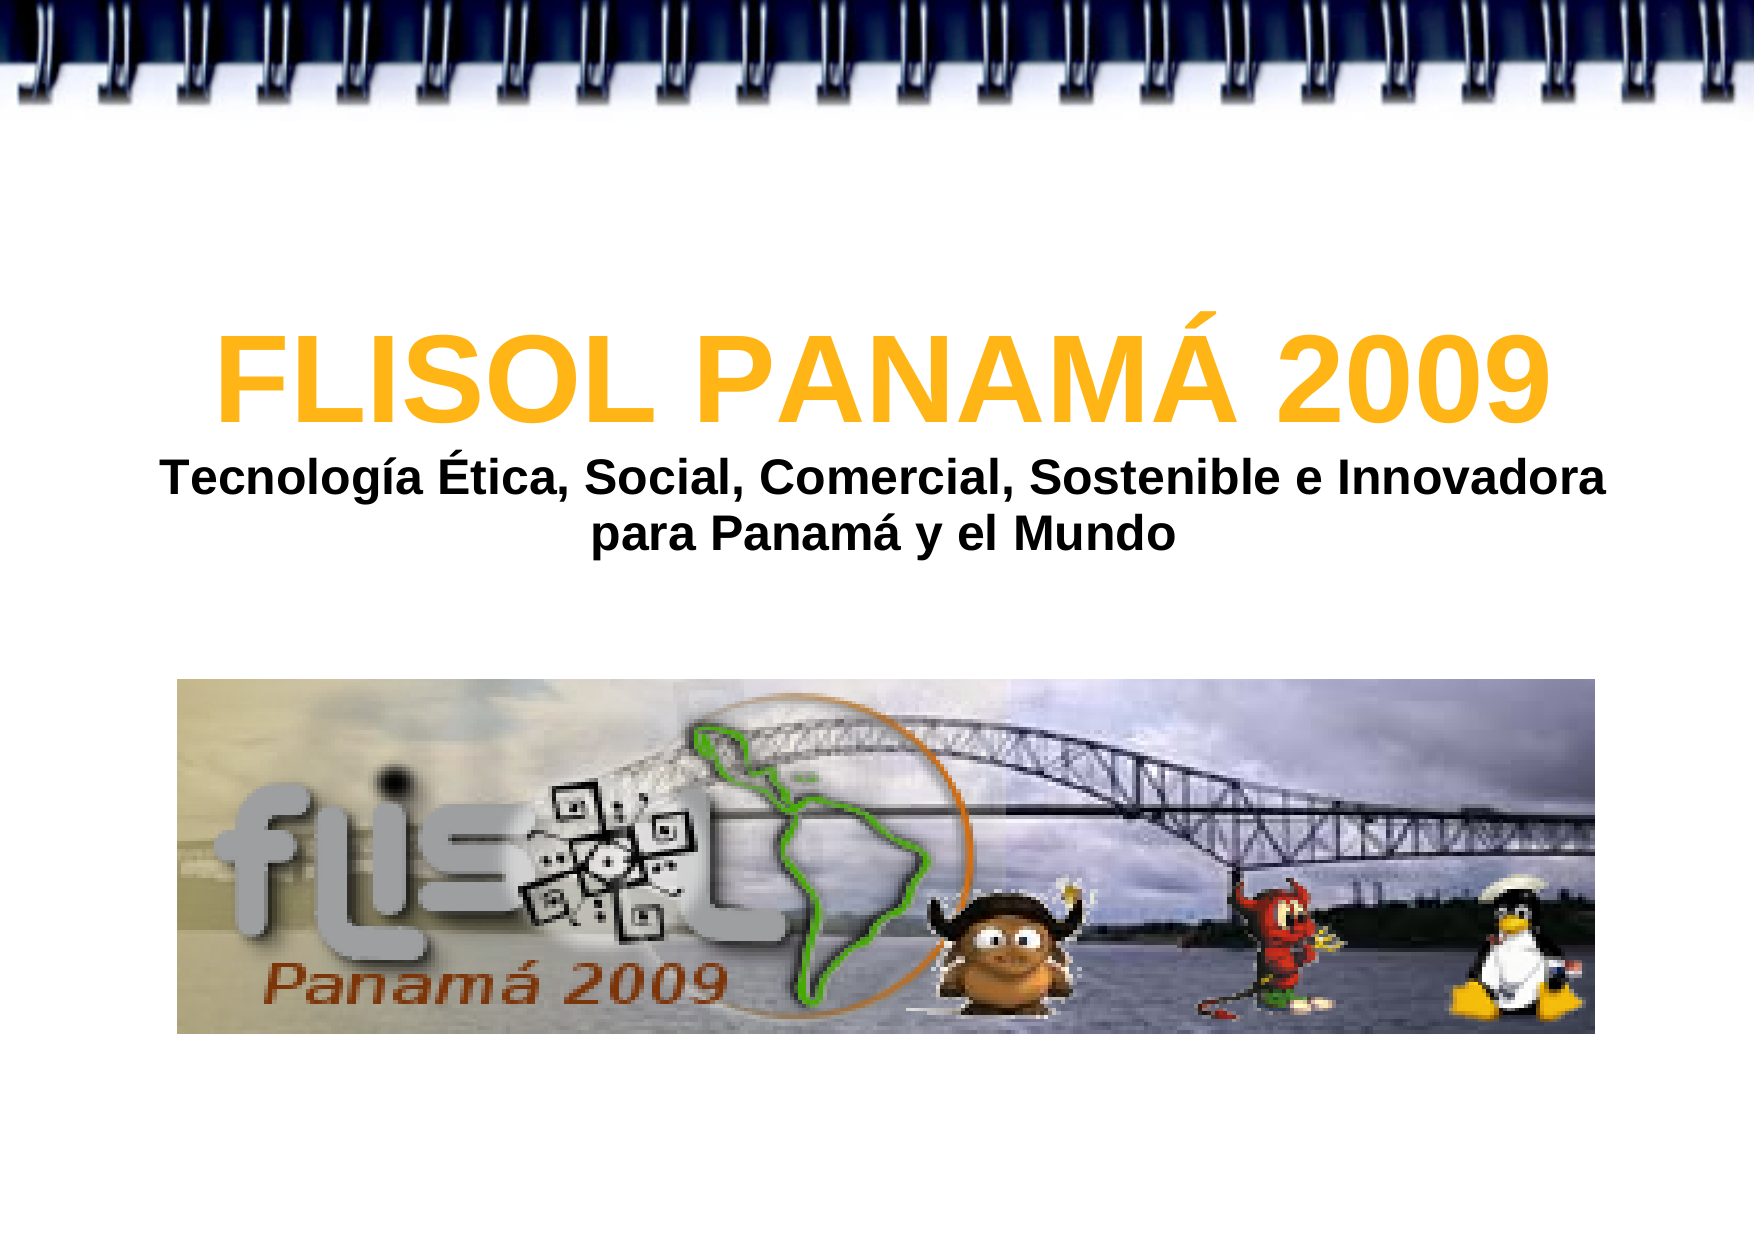

# FLISOL PANAMÁ 2009 Tecnología Ética, Social, Comercial, Sostenible e Innovadora para Panamá y el Mundo